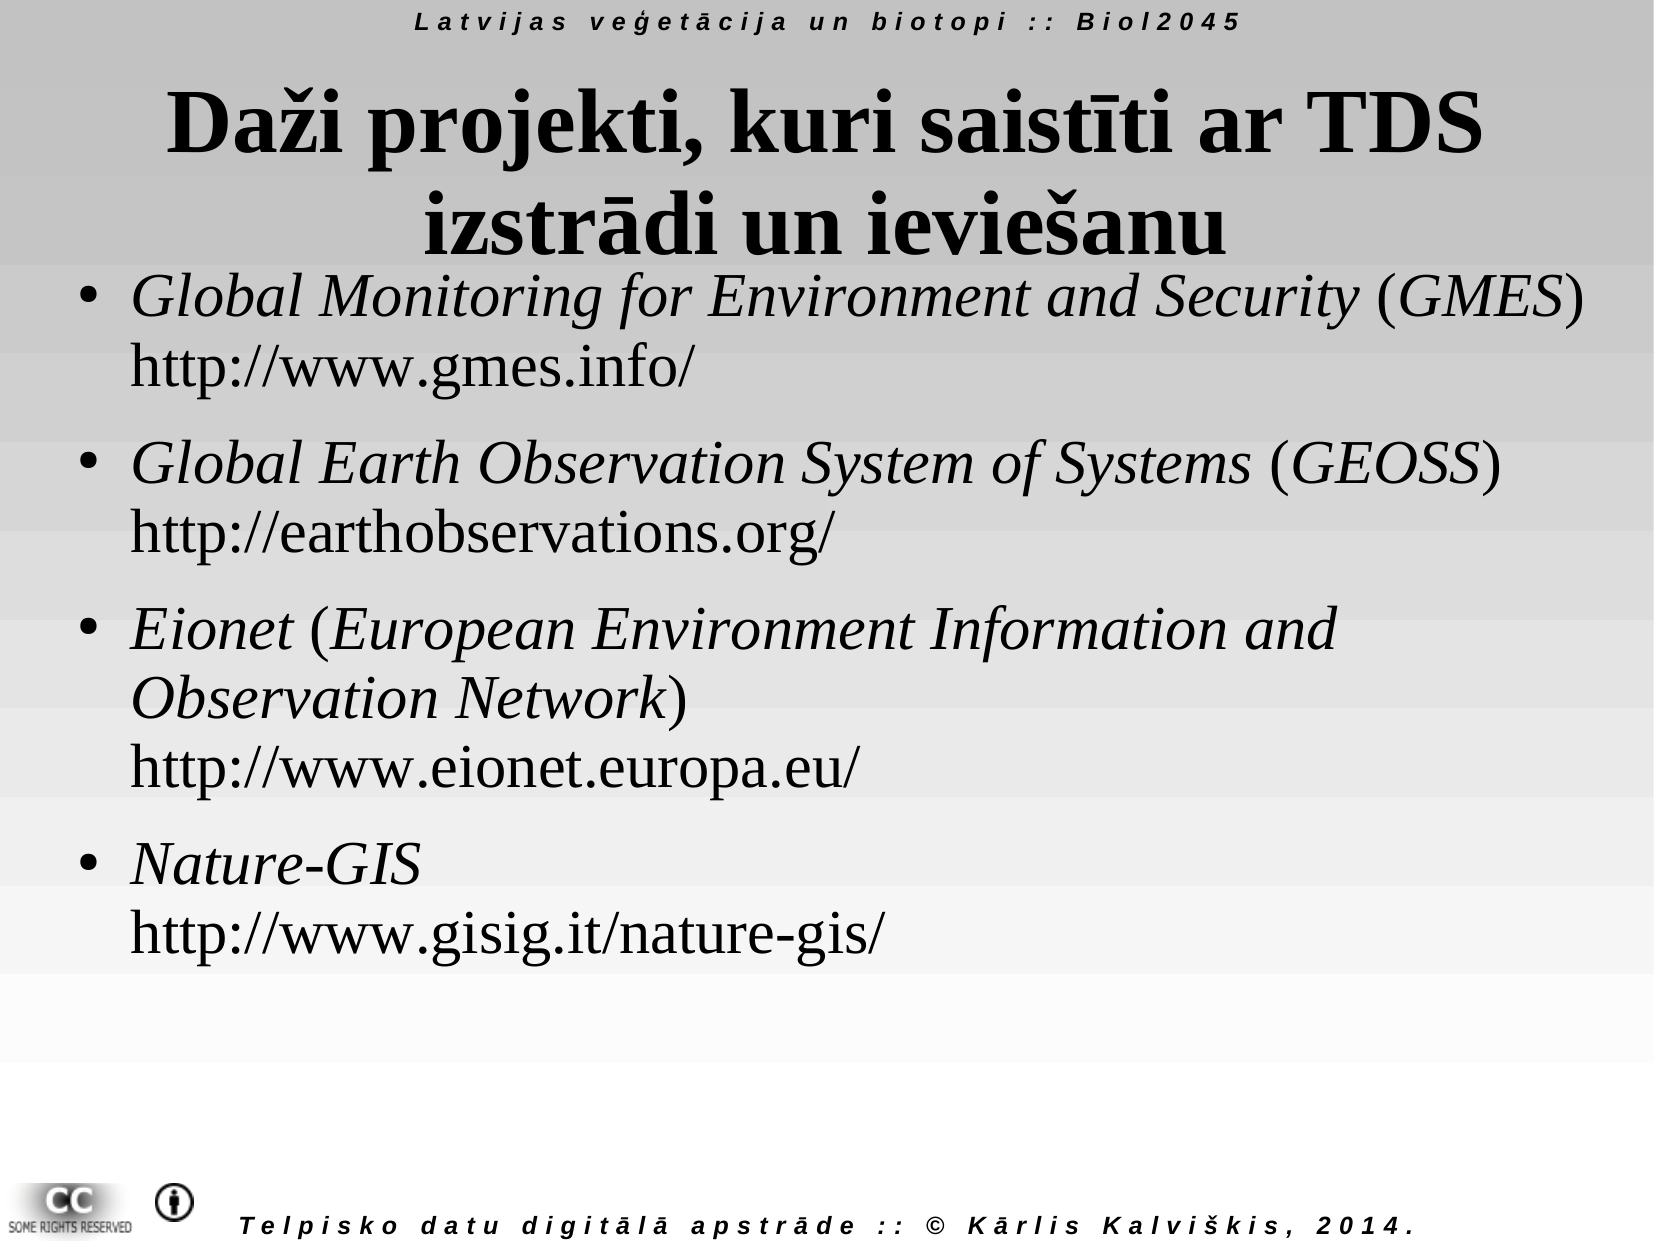

# Daži projekti, kuri saistīti ar TDS izstrādi un ieviešanu
Global Monitoring for Environment and Security (GMES)
http://www.gmes.info/
Global Earth Observation System of Systems (GEOSS)
http://earthobservations.org/
Eionet (European Environment Information and Observation Network)
http://www.eionet.europa.eu/
Nature-GIS
http://www.gisig.it/nature-gis/